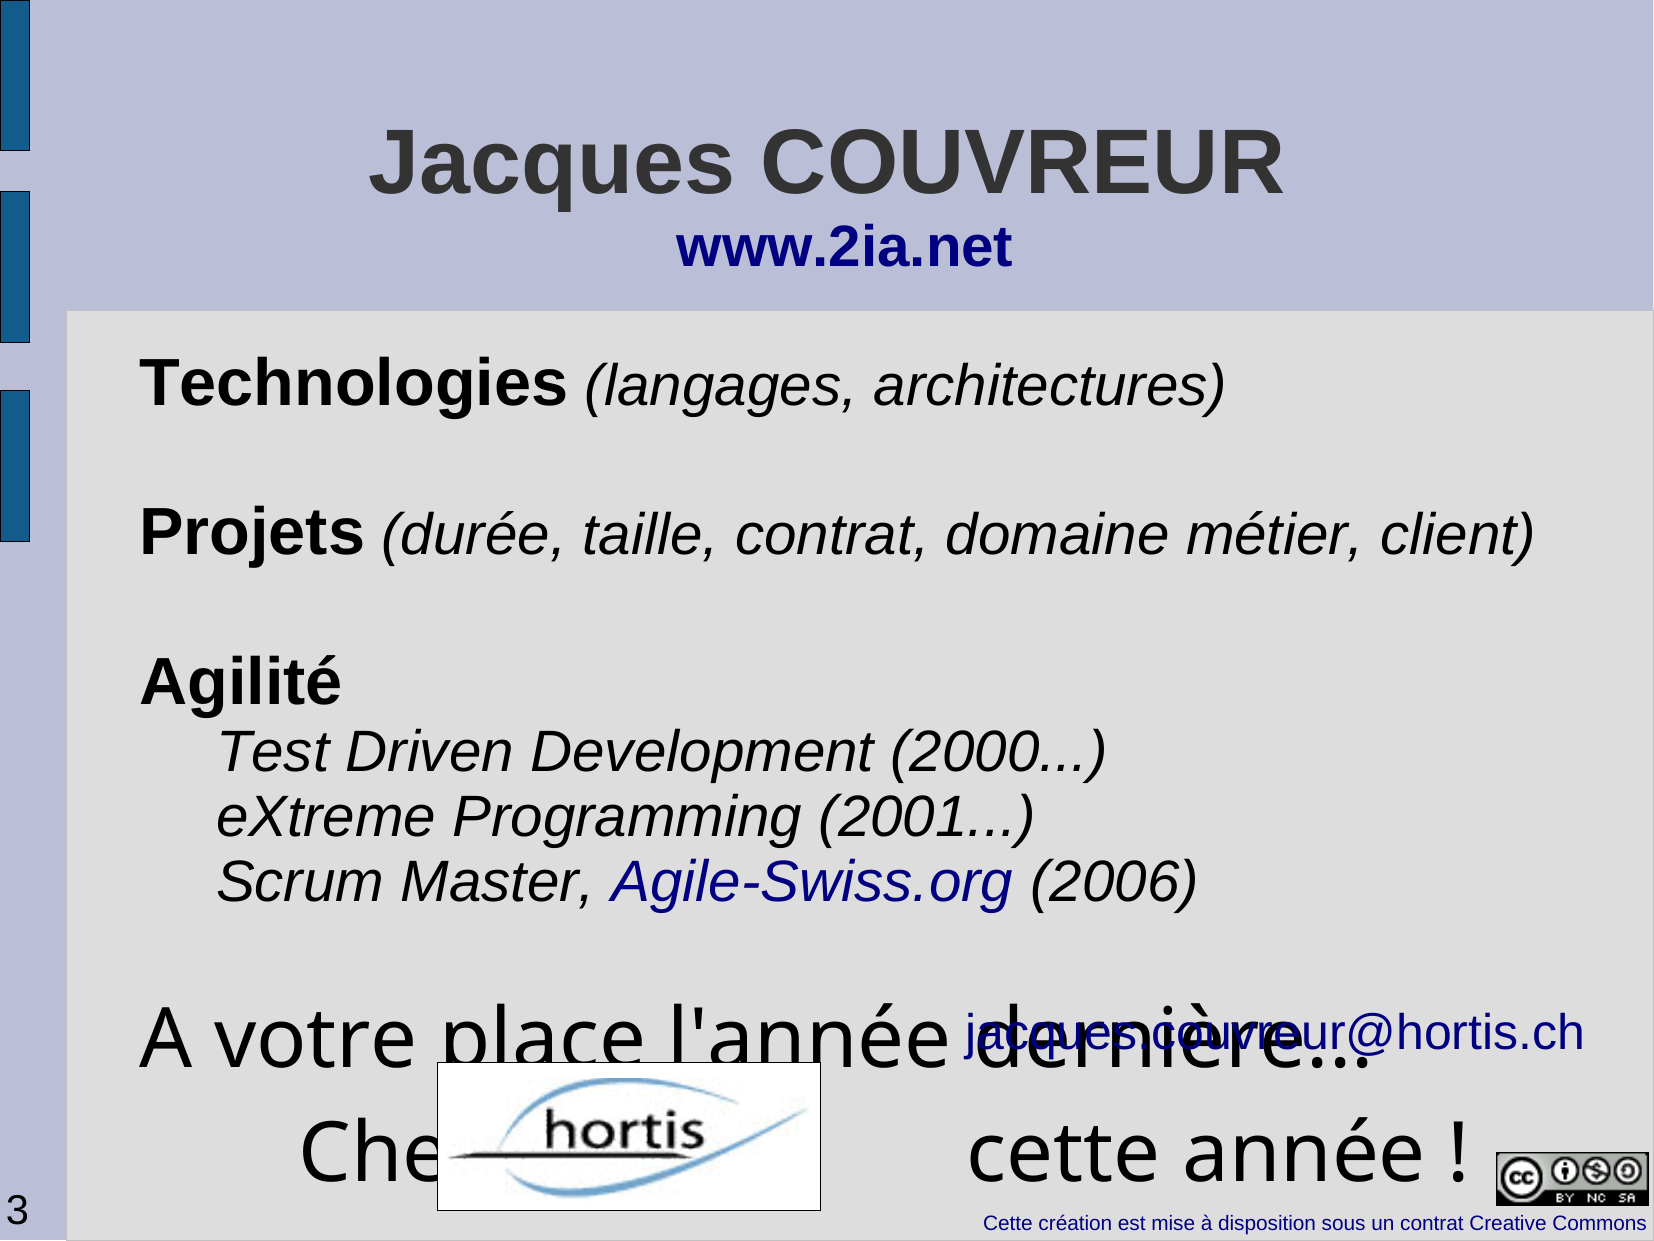

Jacques COUVREUR
www.2ia.net
# Technologies (langages, architectures)
Projets (durée, taille, contrat, domaine métier, client)
Agilité
Test Driven Development (2000...)
eXtreme Programming (2001...)
Scrum Master, Agile-Swiss.org (2006)
A votre place l'année dernière...
Chez cette année !
jacques.couvreur@hortis.ch